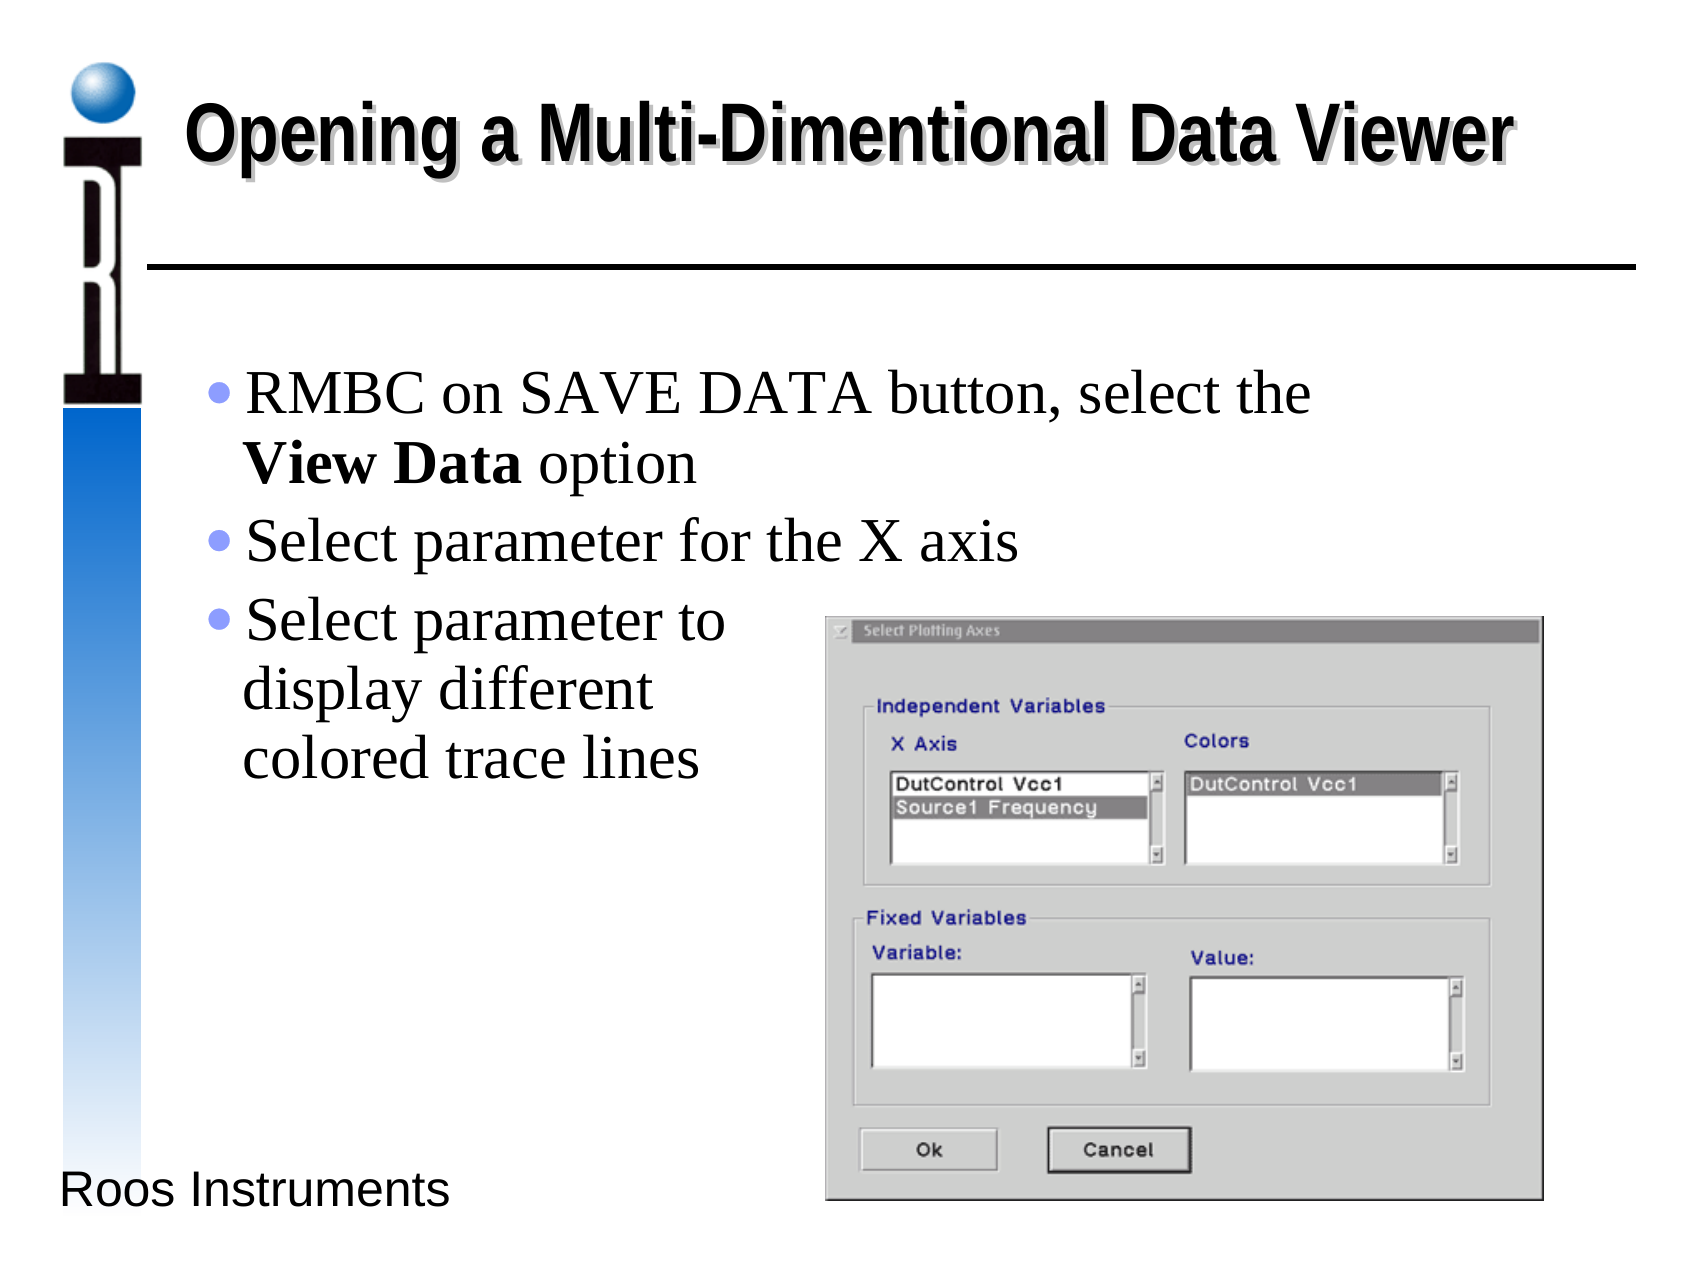

Opening a Multi-Dimentional Data Viewer
RMBC on SAVE DATA button, select the
View Data option
Select parameter for the X axis
Select parameter to
display different
colored trace lines